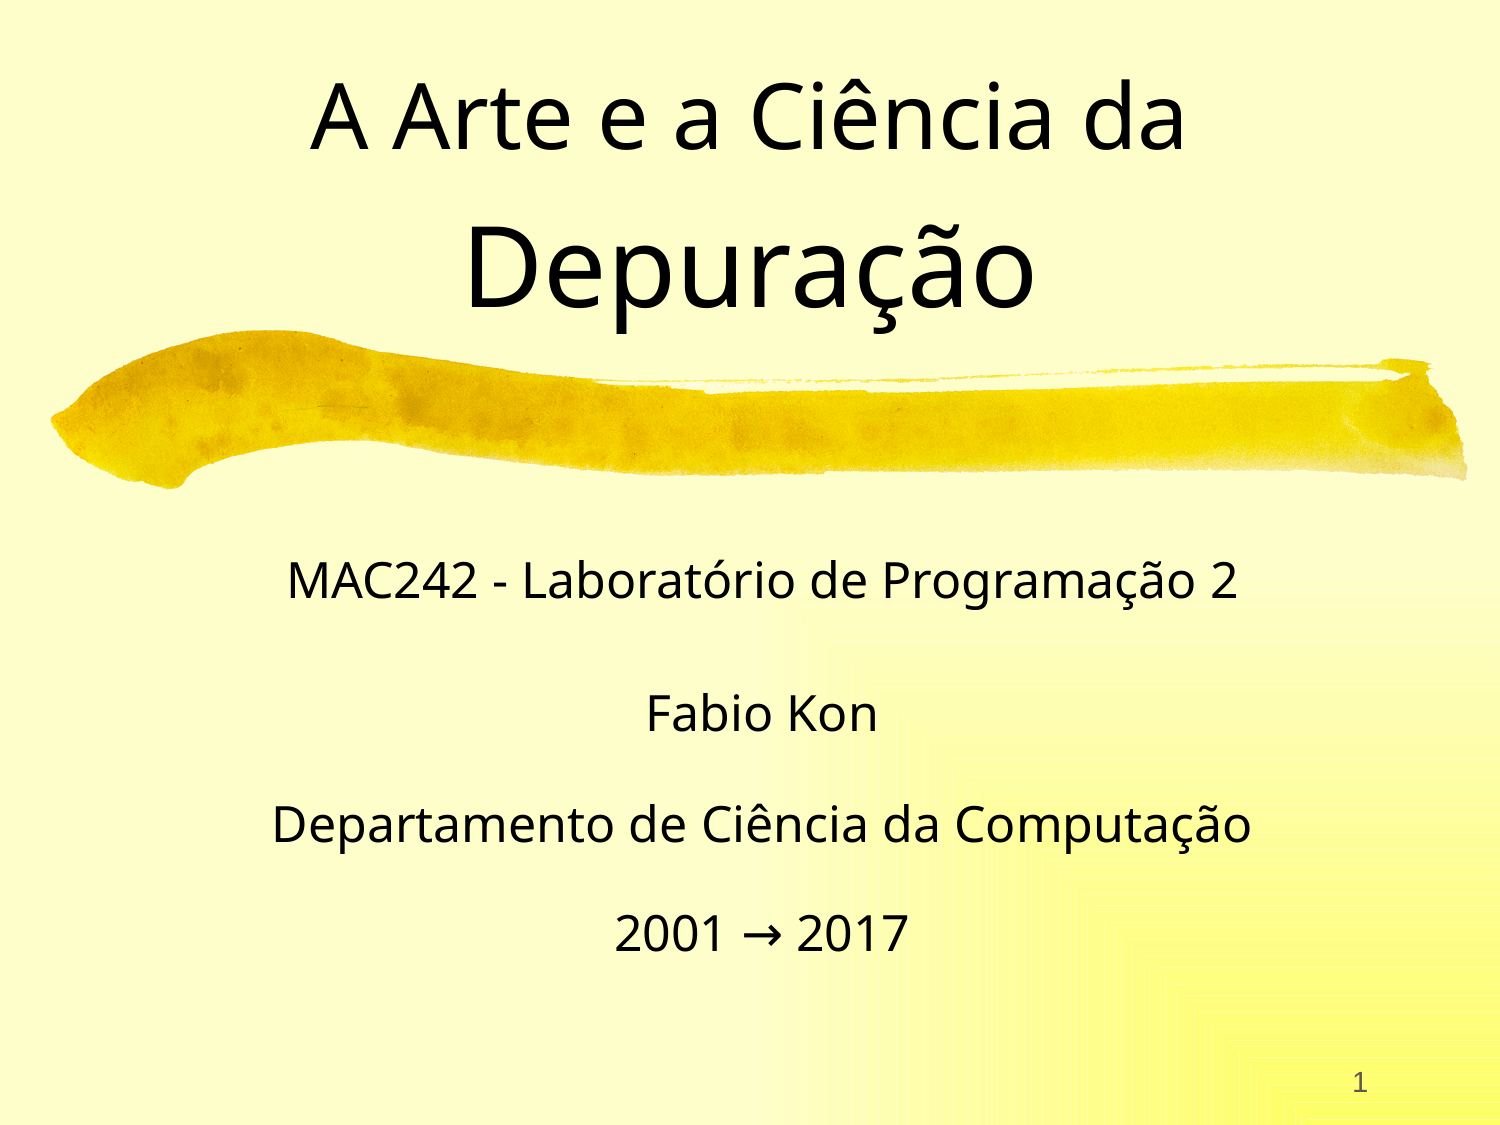

# A Arte e a Ciência da Depuração
MAC242 - Laboratório de Programação 2
Fabio Kon
Departamento de Ciência da Computação
2001 → 2017
1